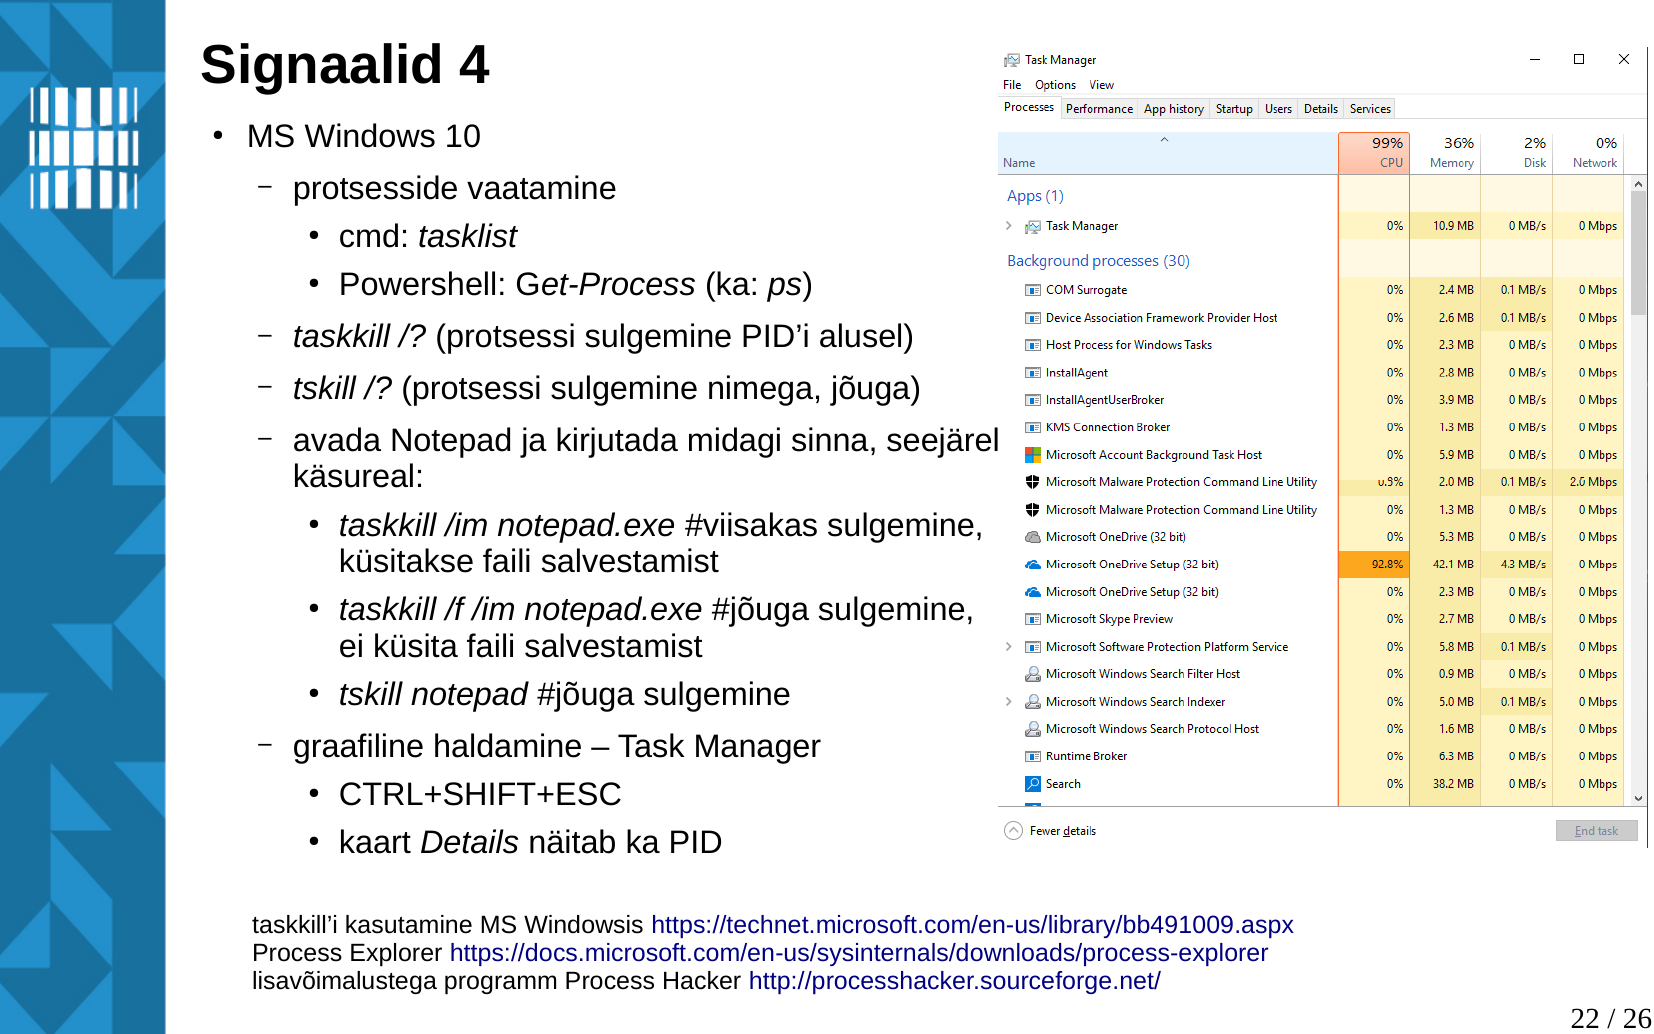

# Signaalid 4
MS Windows 10
protsesside vaatamine
cmd: tasklist
Powershell: Get-Process (ka: ps)
taskkill /? (protsessi sulgemine PID’i alusel)
tskill /? (protsessi sulgemine nimega, jõuga)
avada Notepad ja kirjutada midagi sinna, seejärel käsureal:
taskkill /im notepad.exe #viisakas sulgemine, küsitakse faili salvestamist
taskkill /f /im notepad.exe #jõuga sulgemine, ei küsita faili salvestamist
tskill notepad #jõuga sulgemine
graafiline haldamine – Task Manager
CTRL+SHIFT+ESC
kaart Details näitab ka PID
taskkill’i kasutamine MS Windowsis https://technet.microsoft.com/en-us/library/bb491009.aspx
Process Explorer https://docs.microsoft.com/en-us/sysinternals/downloads/process-explorer
lisavõimalustega programm Process Hacker http://processhacker.sourceforge.net/
22